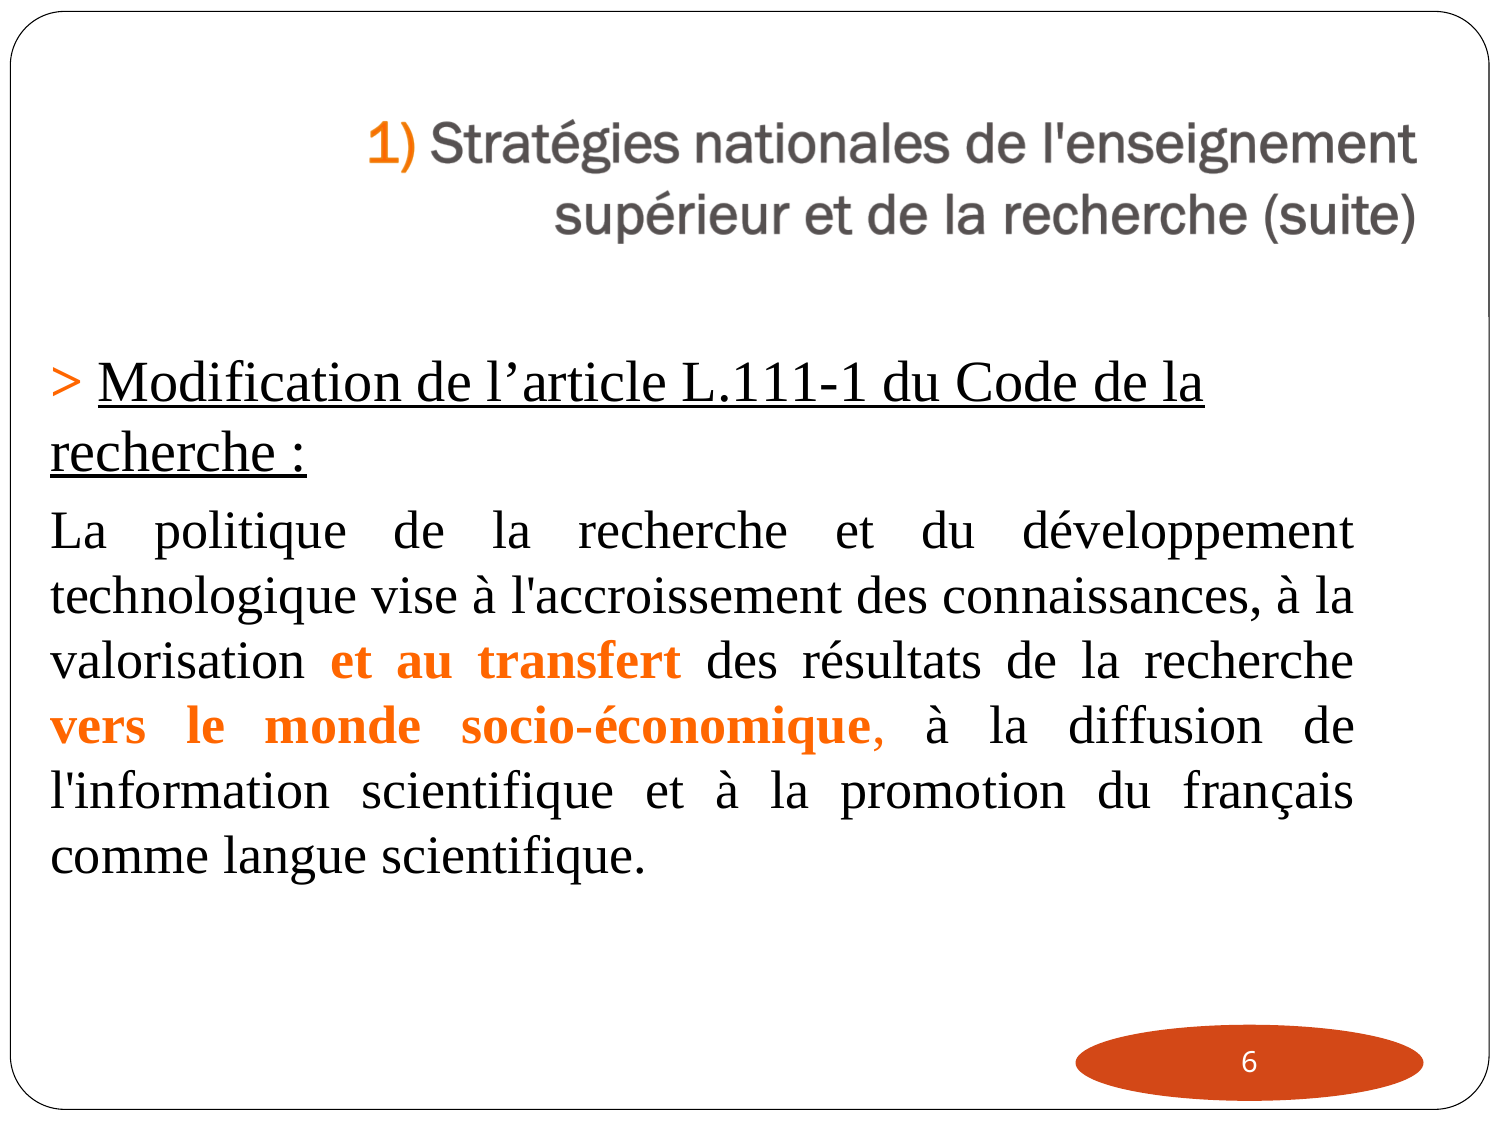

> Modification de l’article L.111-1 du Code de la recherche :
La politique de la recherche et du développement technologique vise à l'accroissement des connaissances, à la valorisation et au transfert des résultats de la recherche vers le monde socio-économique, à la diffusion de l'information scientifique et à la promotion du français comme langue scientifique.